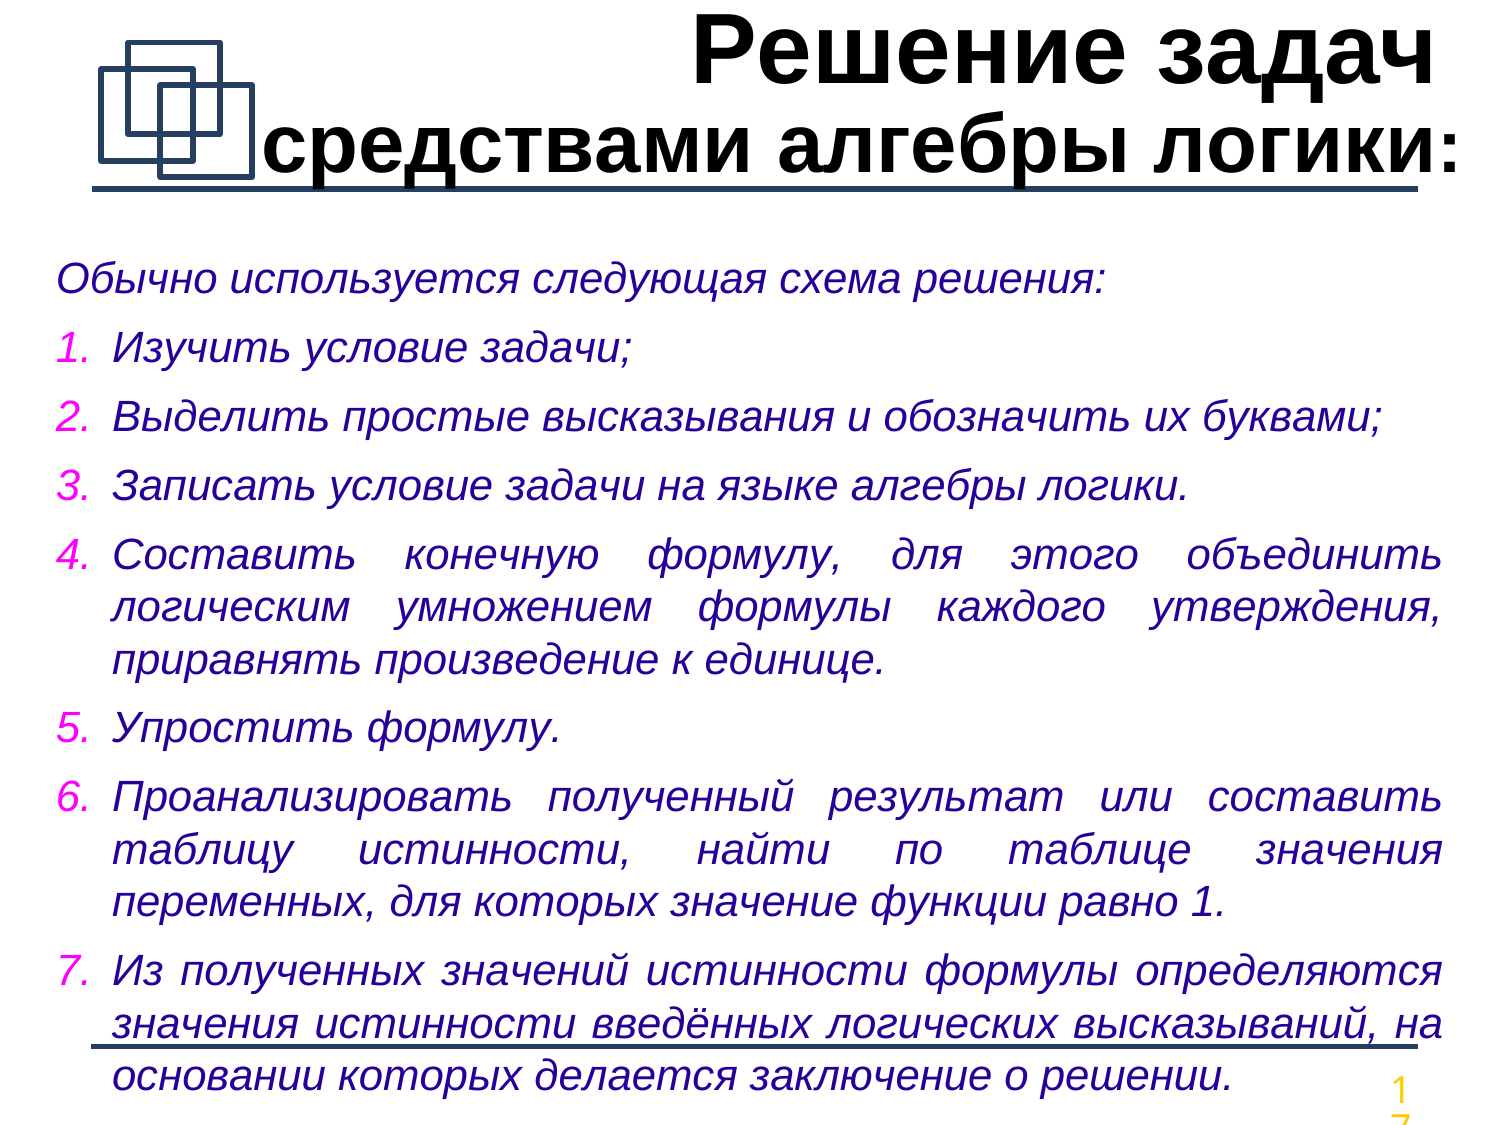

Решение задач
средствами алгебры логики:
Обычно используется следующая схема решения:
Изучить условие задачи;
Выделить простые высказывания и обозначить их буквами;
Записать условие задачи на языке алгебры логики.
Составить конечную формулу, для этого объединить логическим умножением формулы каждого утверждения, приравнять произведение к единице.
Упростить формулу.
Проанализировать полученный результат или составить таблицу истинности, найти по таблице значения переменных, для которых значение функции равно 1.
Из полученных значений истинности формулы определяются значения истинности введённых логических высказываний, на основании которых делается заключение о решении.